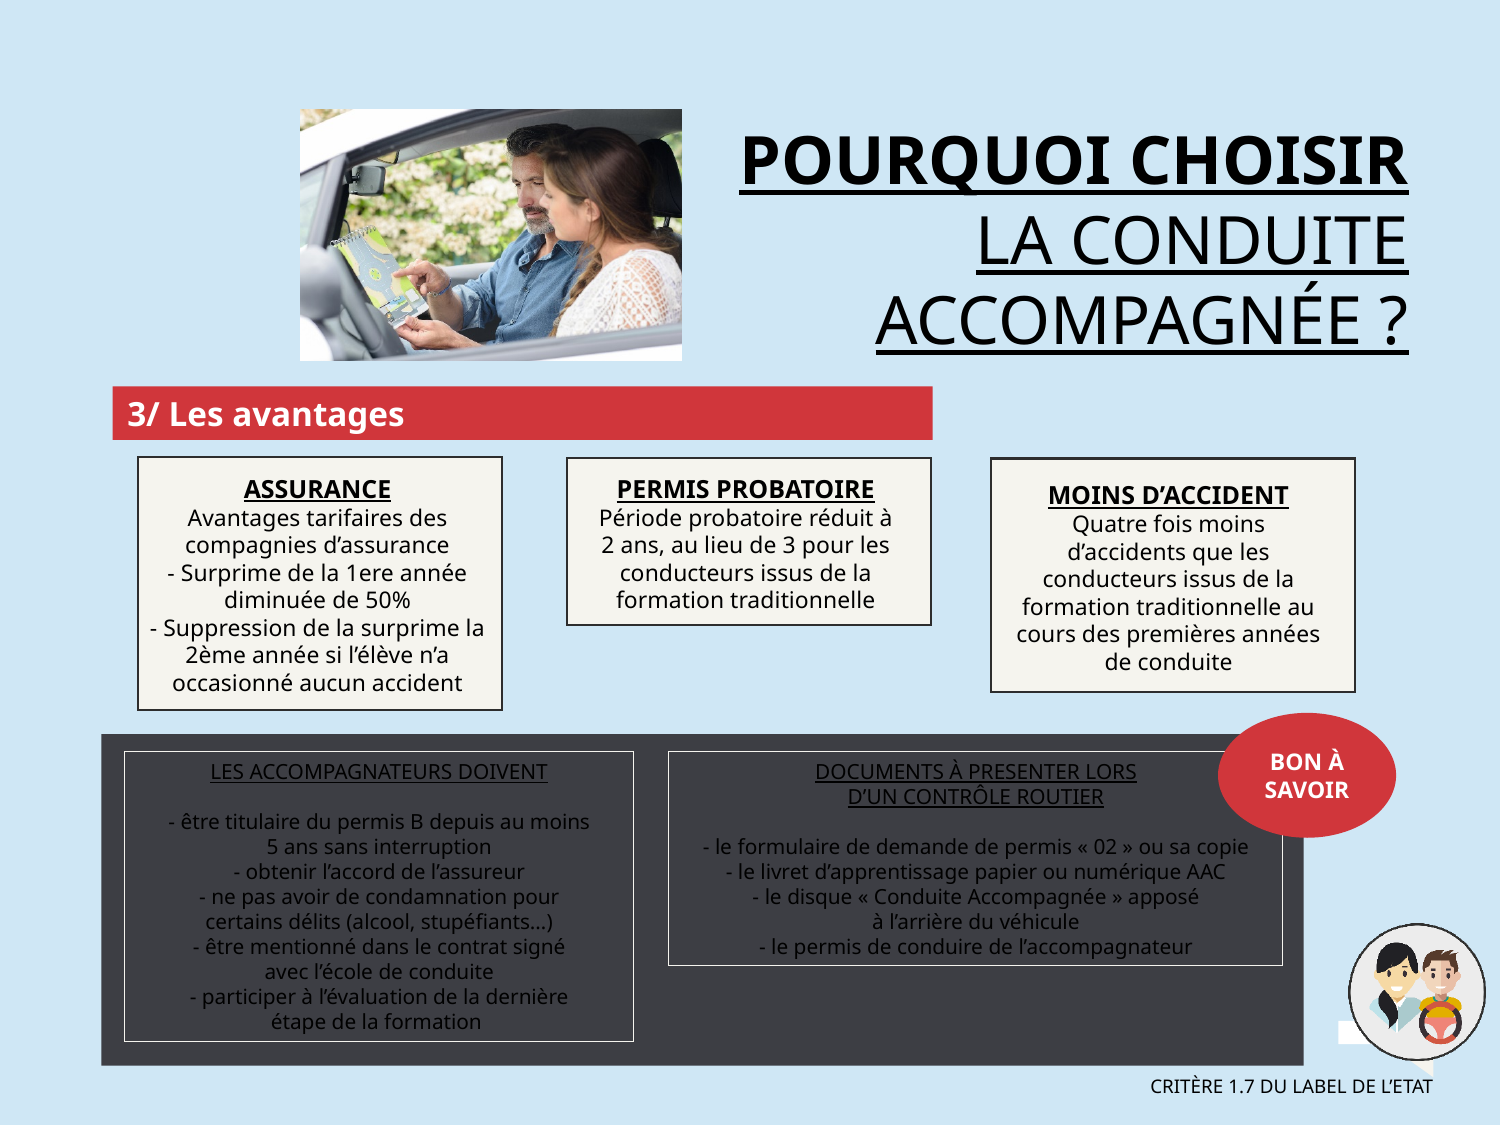

POURQUOI CHOISIR
LA CONDUITE
ACCOMPAGNÉE ?
3/ Les avantages
ASSURANCE
Avantages tarifaires des compagnies d’assurance
- Surprime de la 1ere année diminuée de 50%
- Suppression de la surprime la 2ème année si l’élève n’a occasionné aucun accident
PERMIS PROBATOIRE
Période probatoire réduit à
2 ans, au lieu de 3 pour les conducteurs issus de la formation traditionnelle
MOINS D’ACCIDENT
Quatre fois moins d’accidents que les conducteurs issus de la formation traditionnelle au cours des premières années de conduite
BON À SAVOIR
DOCUMENTS À PRESENTER LORS
D’UN CONTRÔLE ROUTIER
- le formulaire de demande de permis « 02 » ou sa copie
- le livret d’apprentissage papier ou numérique AAC
- le disque « Conduite Accompagnée » apposé
à l’arrière du véhicule
- le permis de conduire de l’accompagnateur
LES ACCOMPAGNATEURS DOIVENT
- être titulaire du permis B depuis au moins
5 ans sans interruption
- obtenir l’accord de l’assureur
- ne pas avoir de condamnation pour
certains délits (alcool, stupéfiants…)
- être mentionné dans le contrat signé
avec l’école de conduite
- participer à l’évaluation de la dernière
étape de la formation
CRITÈRE 1.7 DU LABEL DE L’ETAT